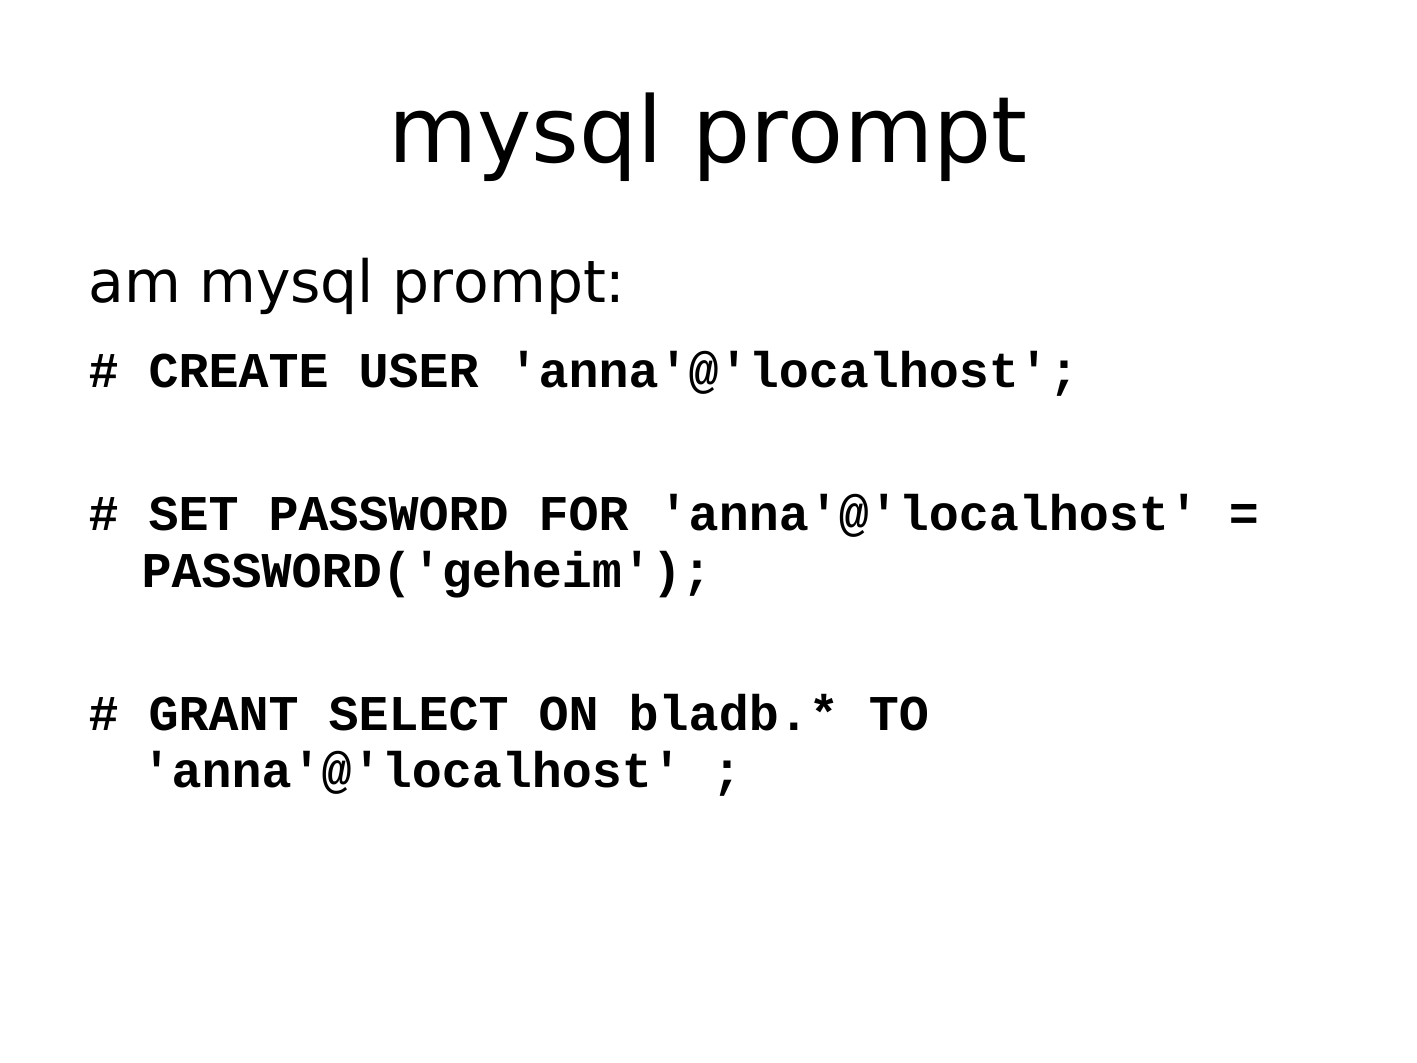

# mysql prompt
am mysql prompt:
# CREATE USER 'anna'@'localhost';
# SET PASSWORD FOR 'anna'@'localhost' = PASSWORD('geheim');
# GRANT SELECT ON bladb.* TO 'anna'@'localhost' ;